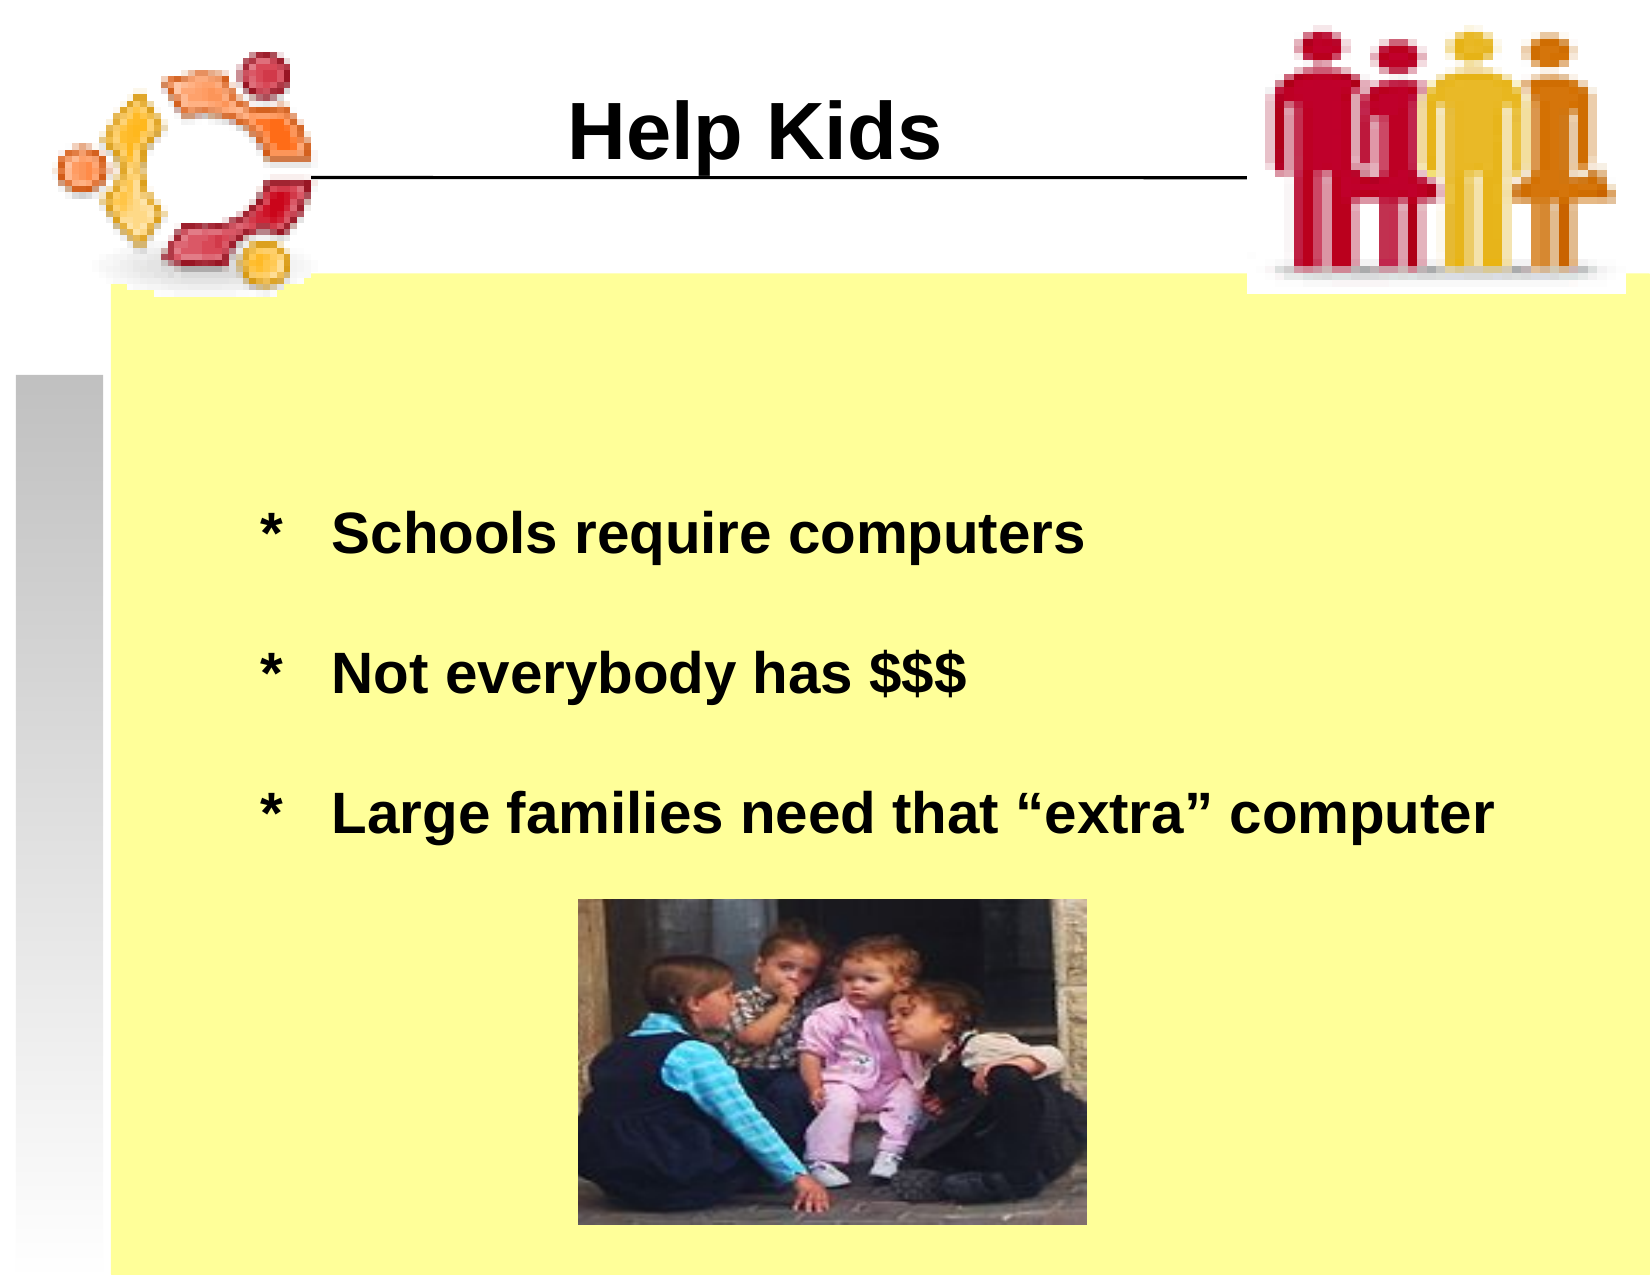

Help Kids
* Schools require computers
* Not everybody has $$$
* Large families need that “extra” computer